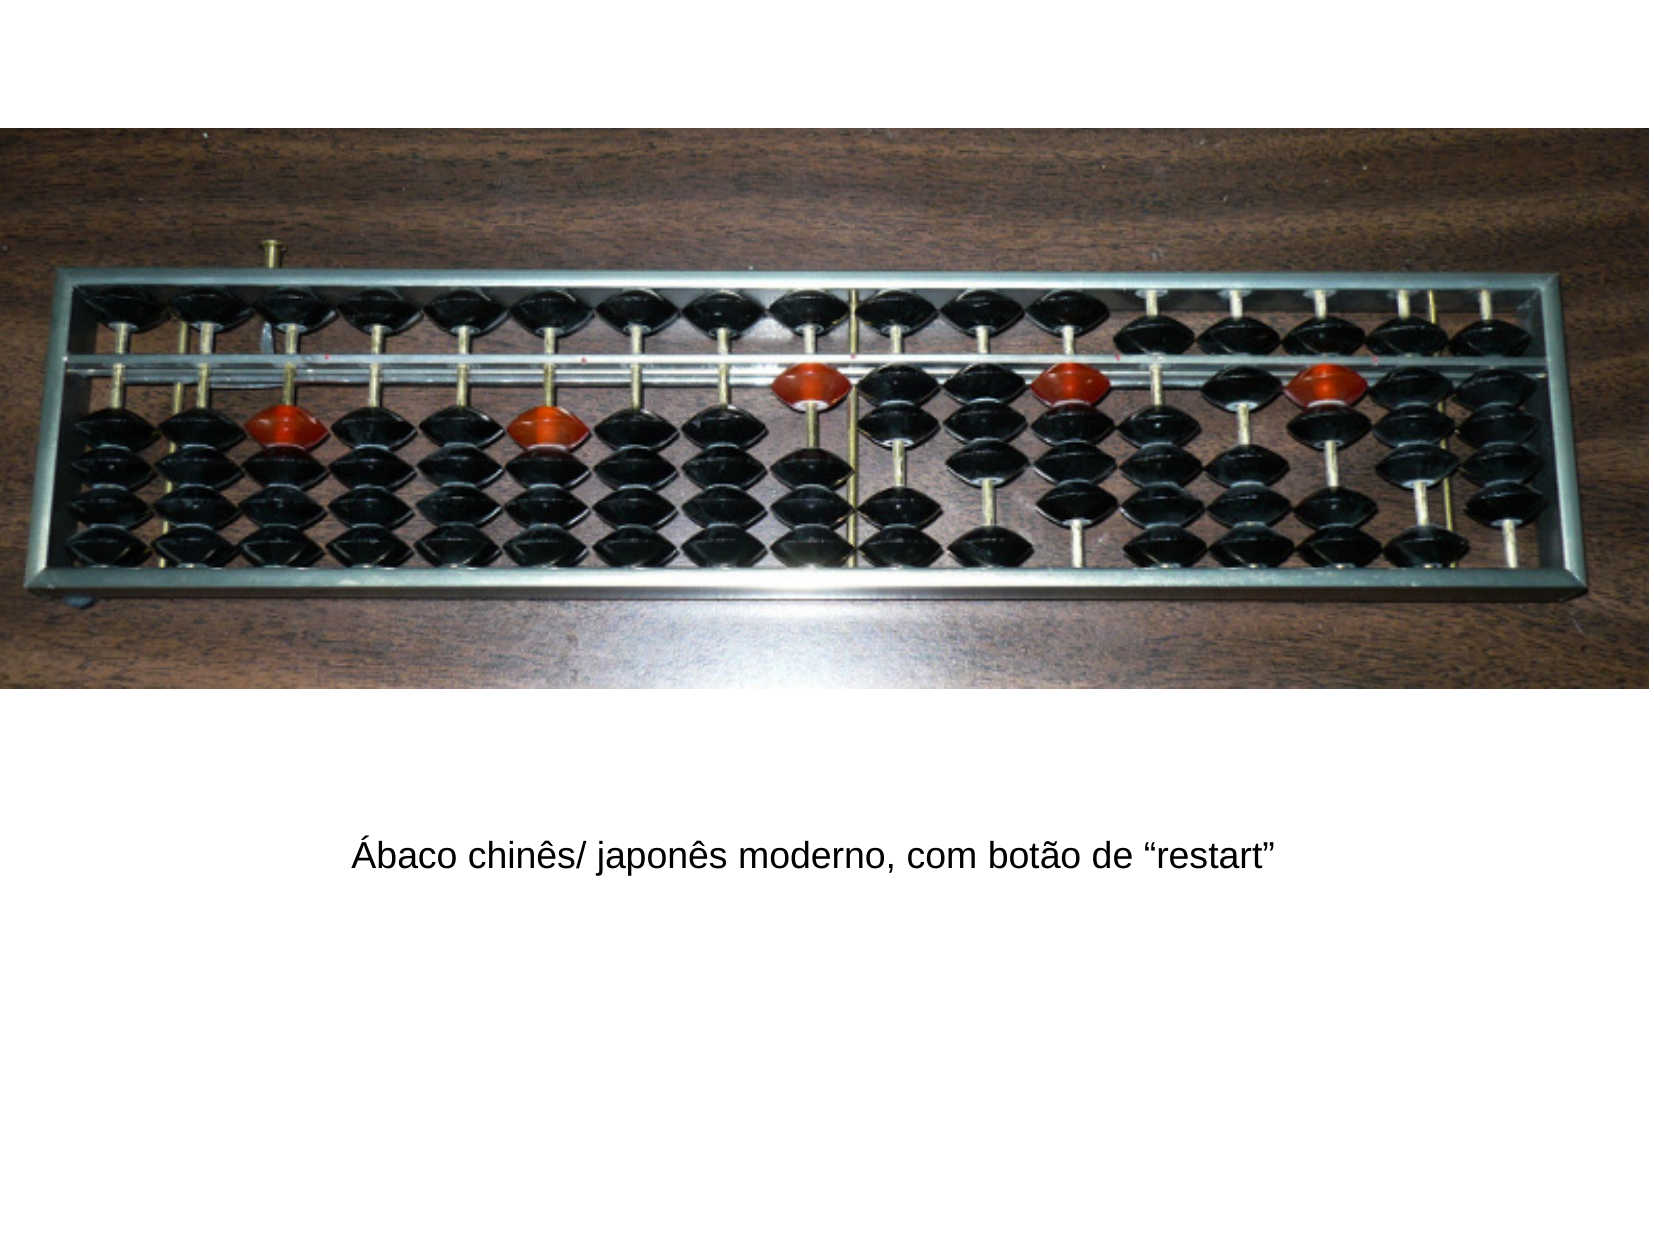

Ábaco chinês/ japonês moderno, com botão de “restart”